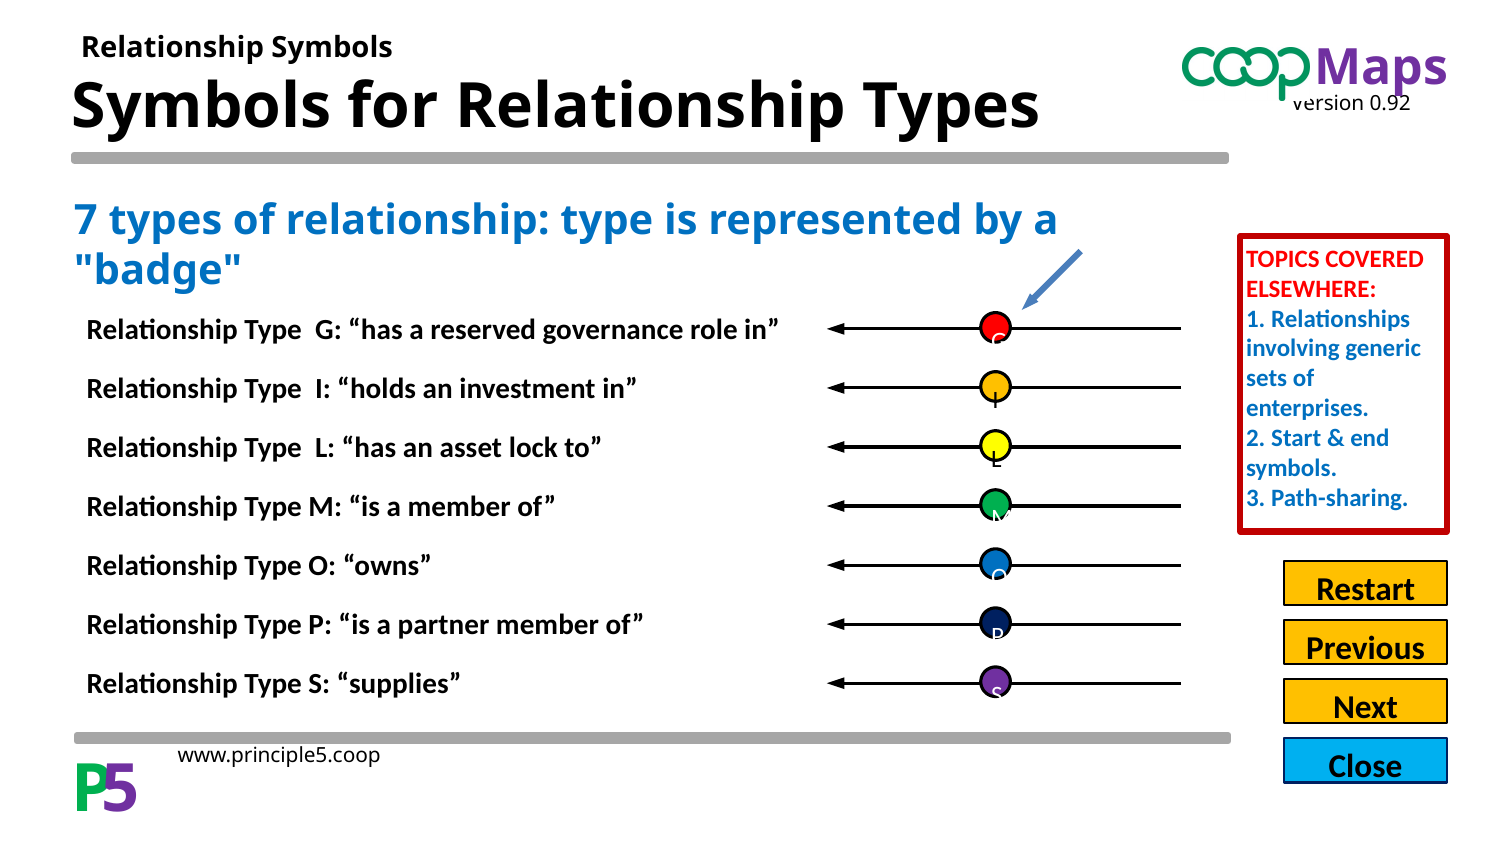

Relationship Symbols
Maps
Version 0.92
Symbols for Relationship Types
7 types of relationship: type is represented by a "badge"
TOPICS COVERED
ELSEWHERE:
1. Relationships
involving generic sets of enterprises.
2. Start & end symbols.
3. Path-sharing.
Relationship Type G: “has a reserved governance role in”
G
Relationship Type I: “holds an investment in”
I
Relationship Type L: “has an asset lock to”
L
Relationship Type M: “is a member of”
M
Relationship Type O: “owns”
O
Restart
Relationship Type P: “is a partner member of”
P
Previous
Relationship Type S: “supplies”
S
Next
 www.principle5.coop
P
5
Close